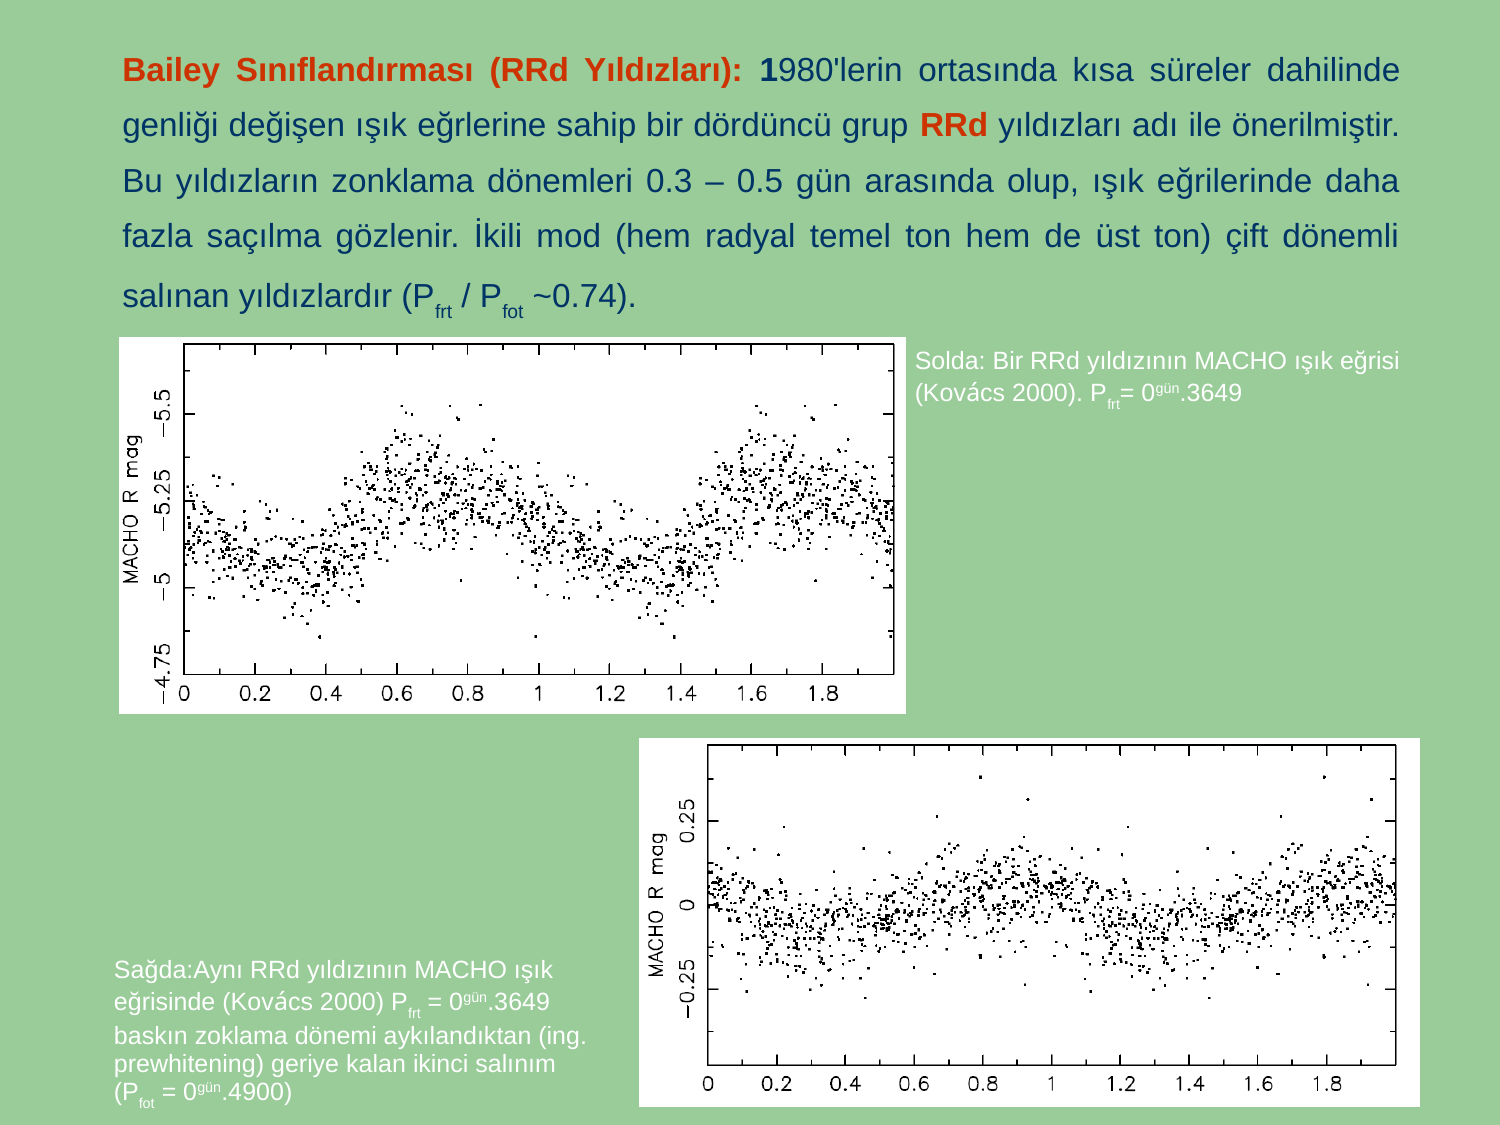

# Bailey Sınıflandırması (RRd Yıldızları): 1980'lerin ortasında kısa süreler dahilinde genliği değişen ışık eğrlerine sahip bir dördüncü grup RRd yıldızları adı ile önerilmiştir. Bu yıldızların zonklama dönemleri 0.3 – 0.5 gün arasında olup, ışık eğrilerinde daha fazla saçılma gözlenir. İkili mod (hem radyal temel ton hem de üst ton) çift dönemli salınan yıldızlardır (Pfrt / Pfot ~0.74).
Solda: Bir RRd yıldızının MACHO ışık eğrisi (Kovács 2000). Pfrt= 0gün.3649
Sağda:Aynı RRd yıldızının MACHO ışık eğrisinde (Kovács 2000) Pfrt = 0gün.3649 baskın zoklama dönemi aykılandıktan (ing. prewhitening) geriye kalan ikinci salınım
(Pfot = 0gün.4900)